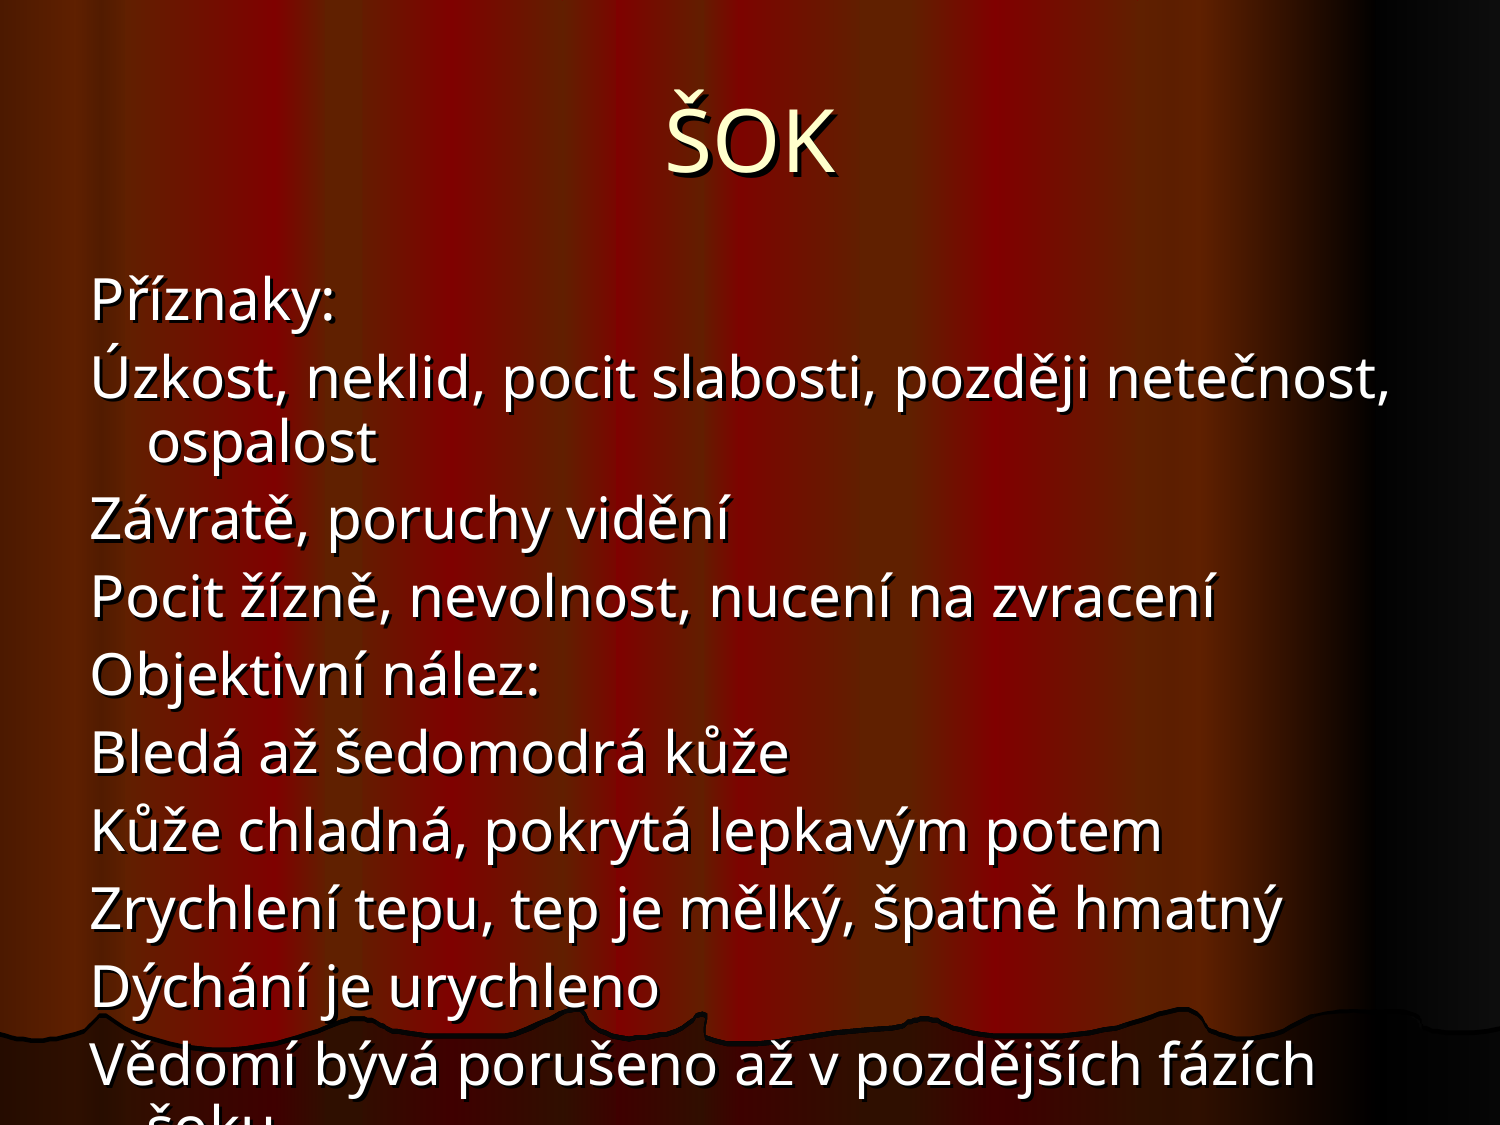

# ŠOK
Příznaky:
Úzkost, neklid, pocit slabosti, později netečnost, ospalost
Závratě, poruchy vidění
Pocit žízně, nevolnost, nucení na zvracení
Objektivní nález:
Bledá až šedomodrá kůže
Kůže chladná, pokrytá lepkavým potem
Zrychlení tepu, tep je mělký, špatně hmatný
Dýchání je urychleno
Vědomí bývá porušeno až v pozdějších fázích šoku